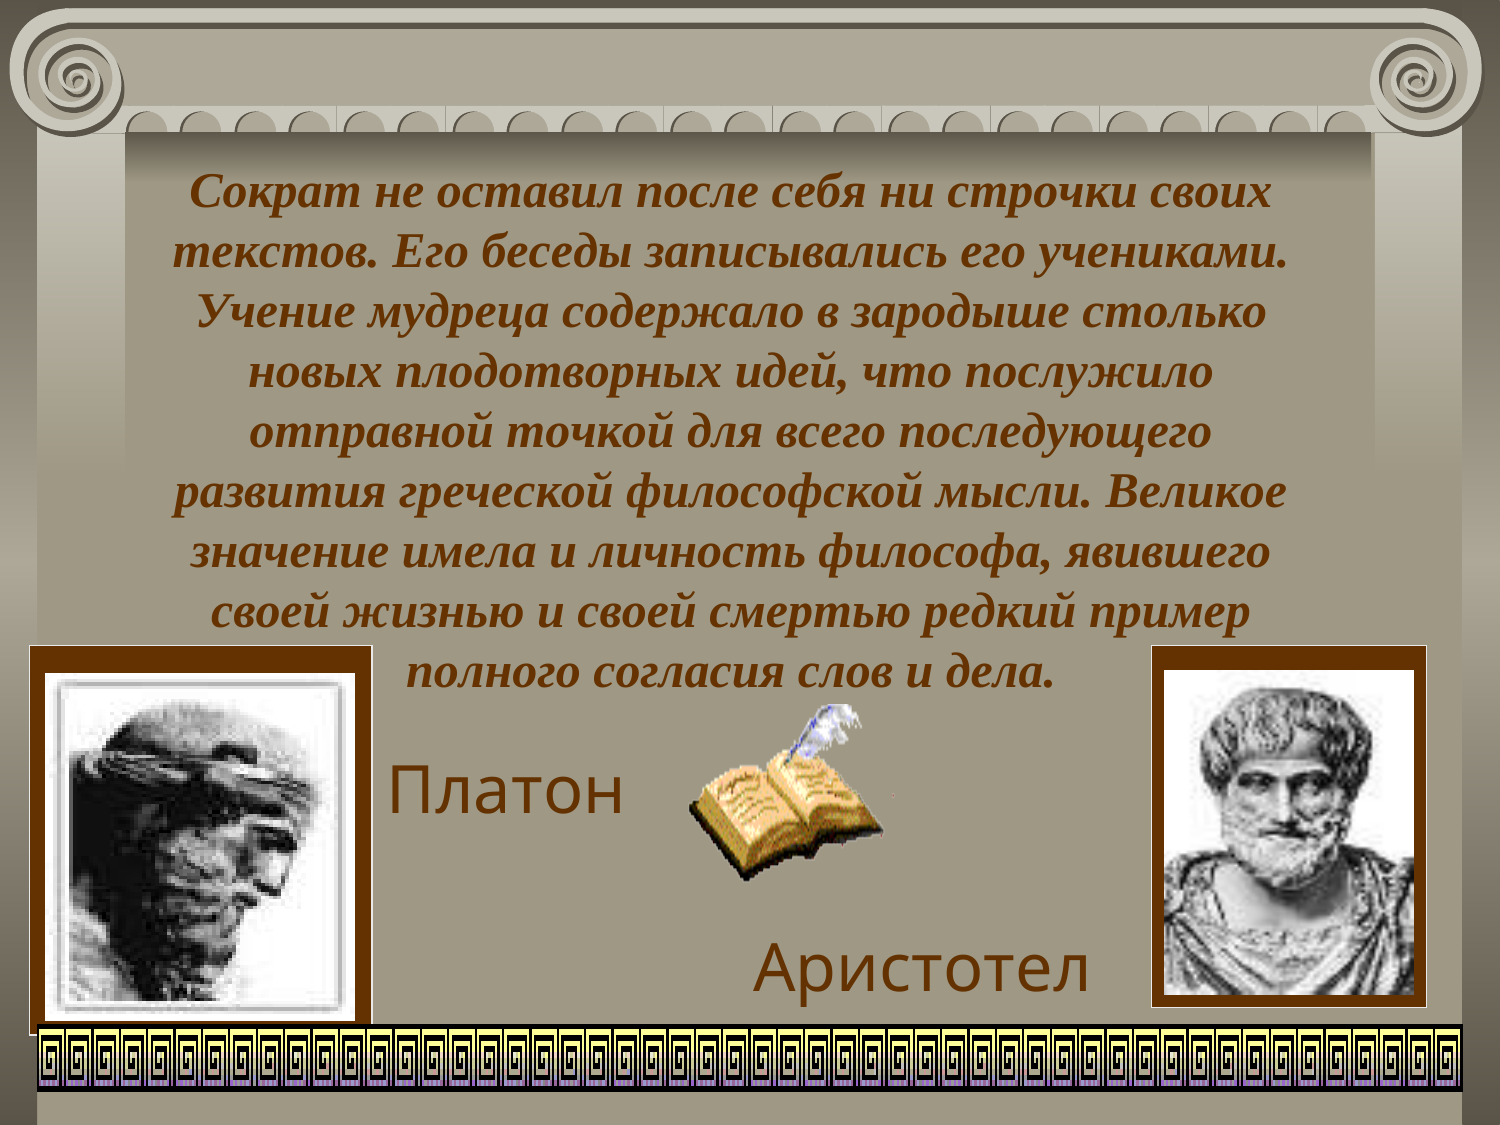

Сократ не оставил после себя ни строчки своих текстов. Его беседы записывались его учениками. Учение мудреца содержало в зародыше столько новых плодотворных идей, что послужило отправной точкой для всего последующего развития греческой философской мысли. Великое значение имела и личность философа, явившего своей жизнью и своей смертью редкий пример полного согласия слов и дела.
Платон
Аристотель